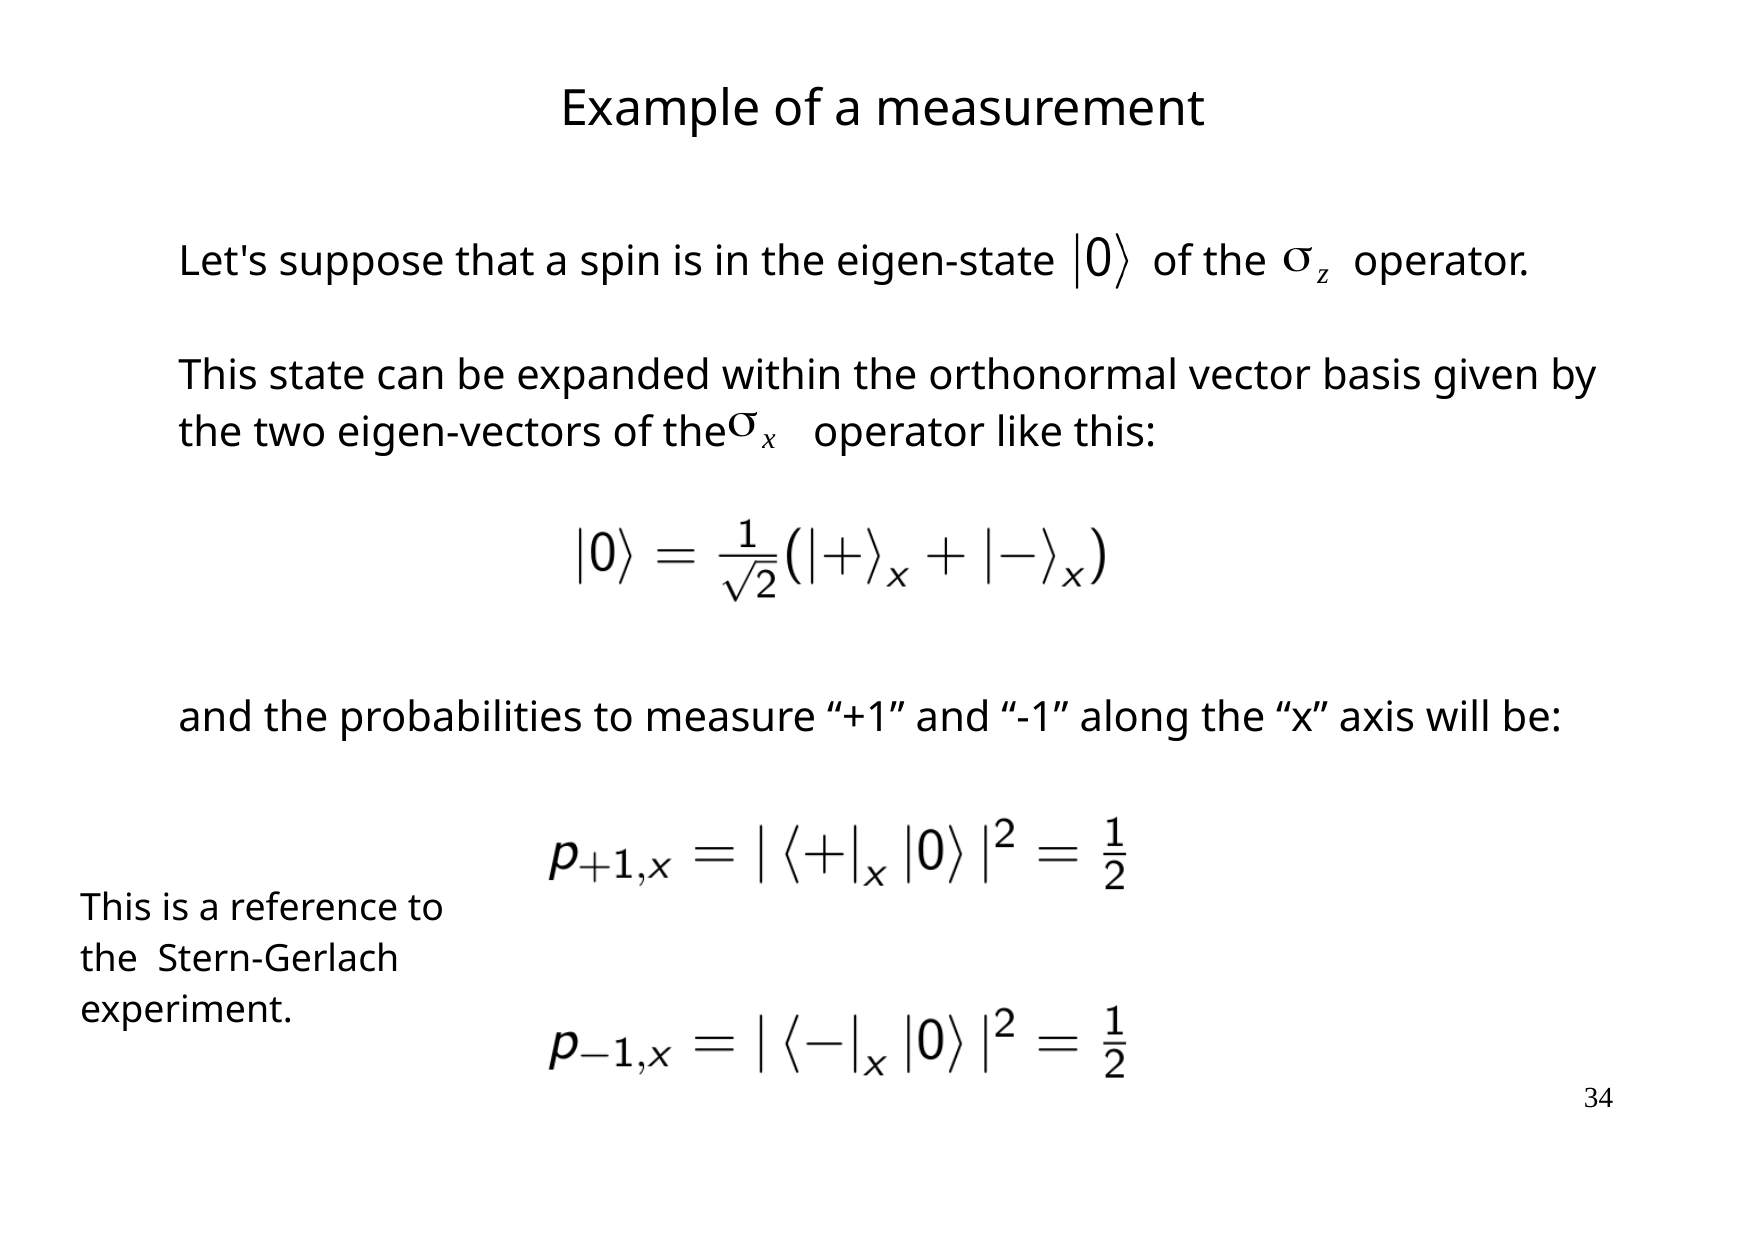

Example of a measurement
Let's suppose that a spin is in the eigen-state of the operator.
This state can be expanded within the orthonormal vector basis given by
the two eigen-vectors of the operator like this:
and the probabilities to measure “+1” and “-1” along the “x” axis will be:
This is a reference to
the Stern-Gerlach
experiment.
34